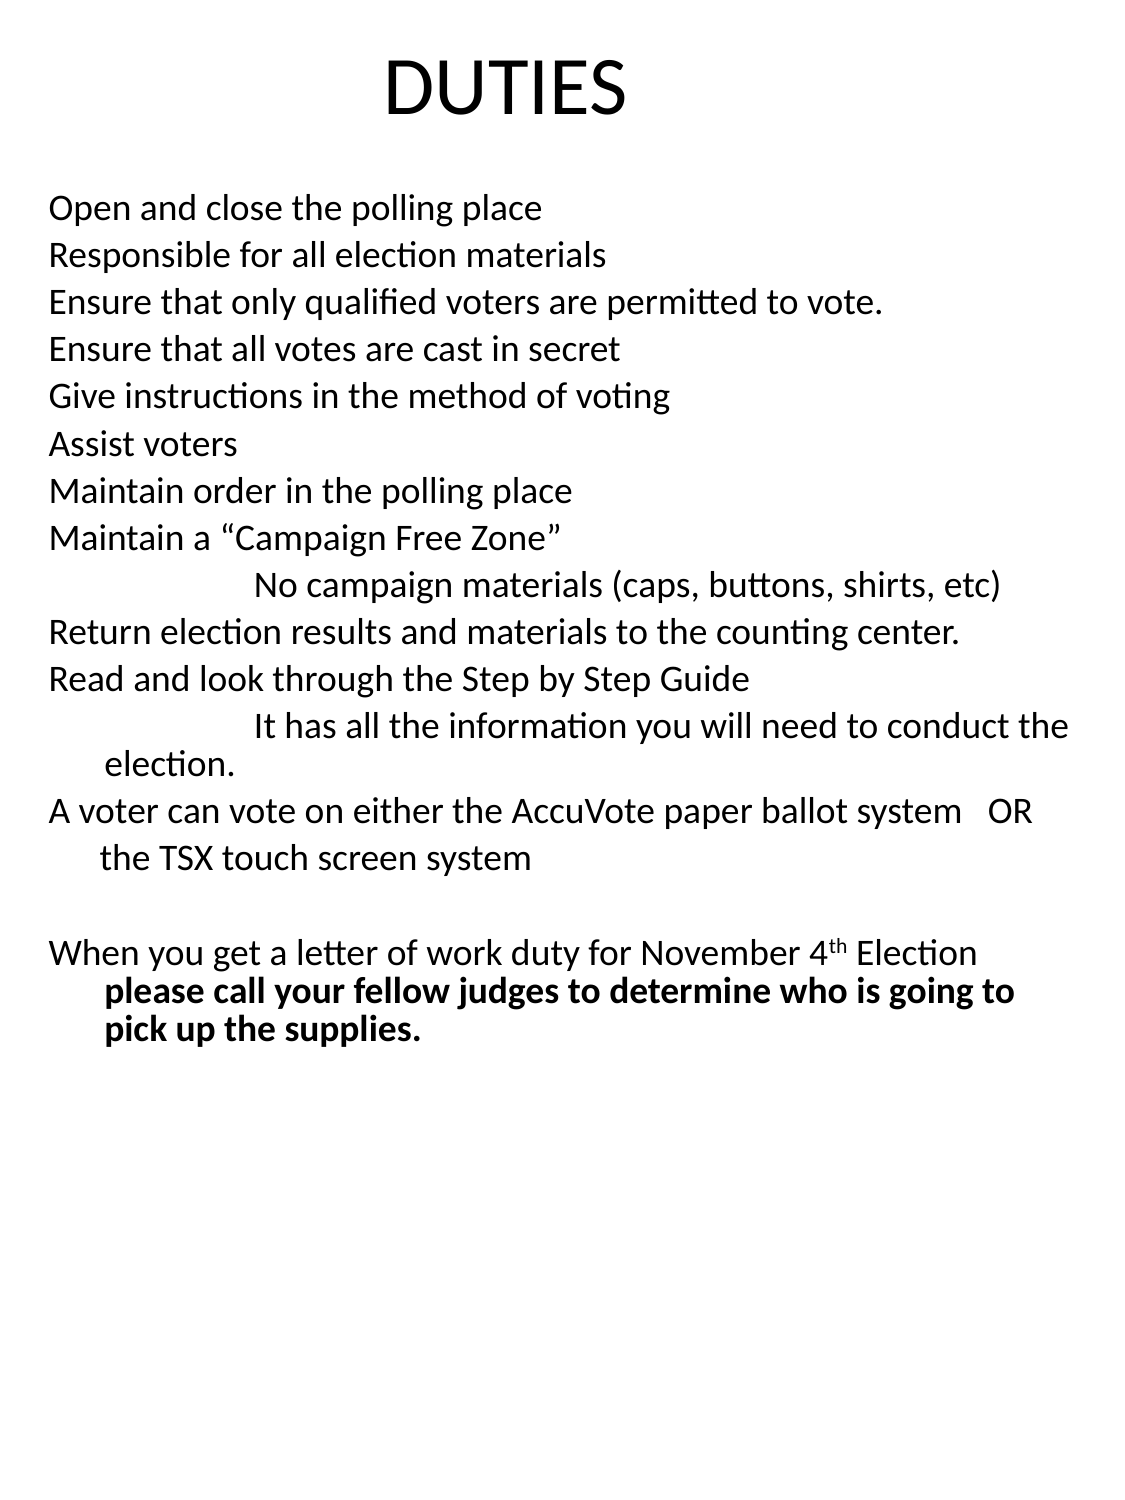

DUTIES
Open and close the polling place
Responsible for all election materials
Ensure that only qualified voters are permitted to vote.
Ensure that all votes are cast in secret
Give instructions in the method of voting
Assist voters
Maintain order in the polling place
Maintain a “Campaign Free Zone”
	No campaign materials (caps, buttons, shirts, etc)
Return election results and materials to the counting center.
Read and look through the Step by Step Guide
	It has all the information you will need to conduct the election.
A voter can vote on either the AccuVote paper ballot system OR
 the TSX touch screen system
When you get a letter of work duty for November 4th Election please call your fellow judges to determine who is going to pick up the supplies.